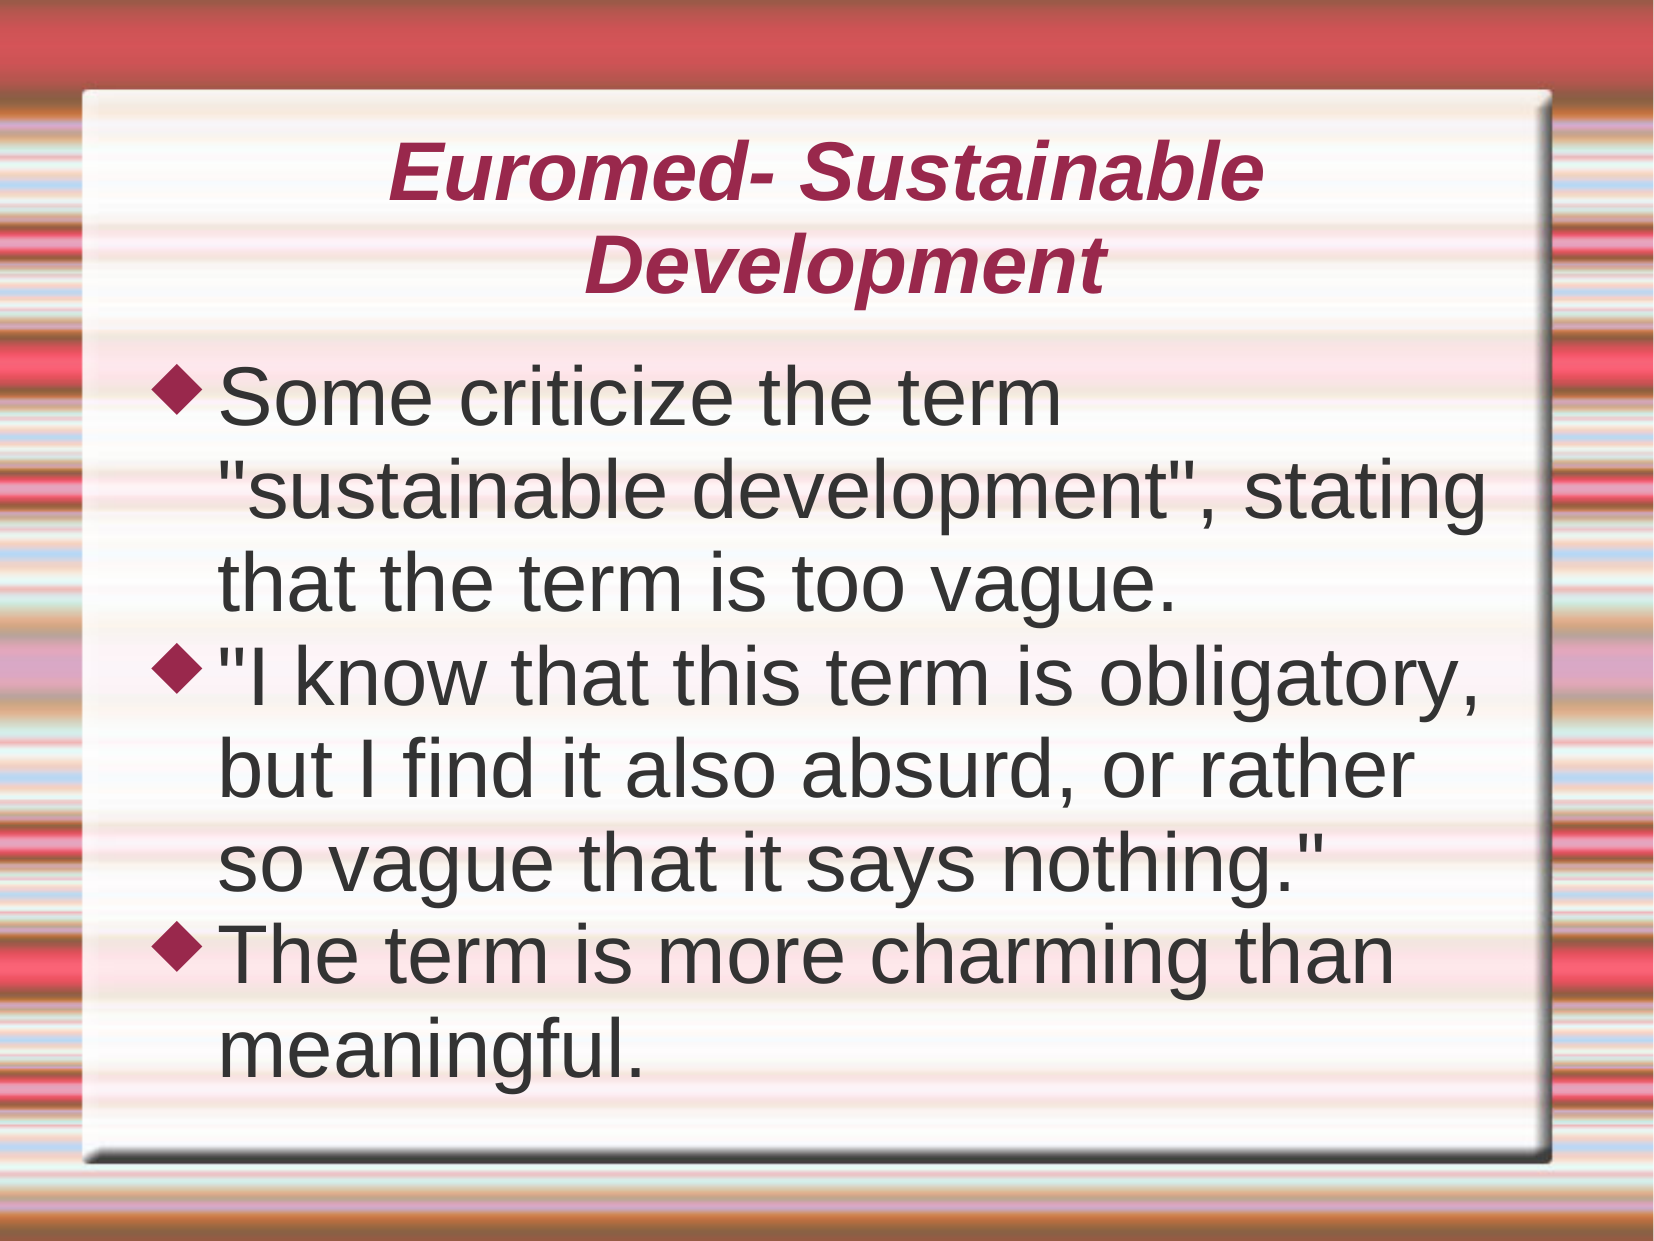

# Euromed- Sustainable Development
Some criticize the term "sustainable development", stating that the term is too vague.
"I know that this term is obligatory, but I find it also absurd, or rather so vague that it says nothing."
The term is more charming than meaningful.